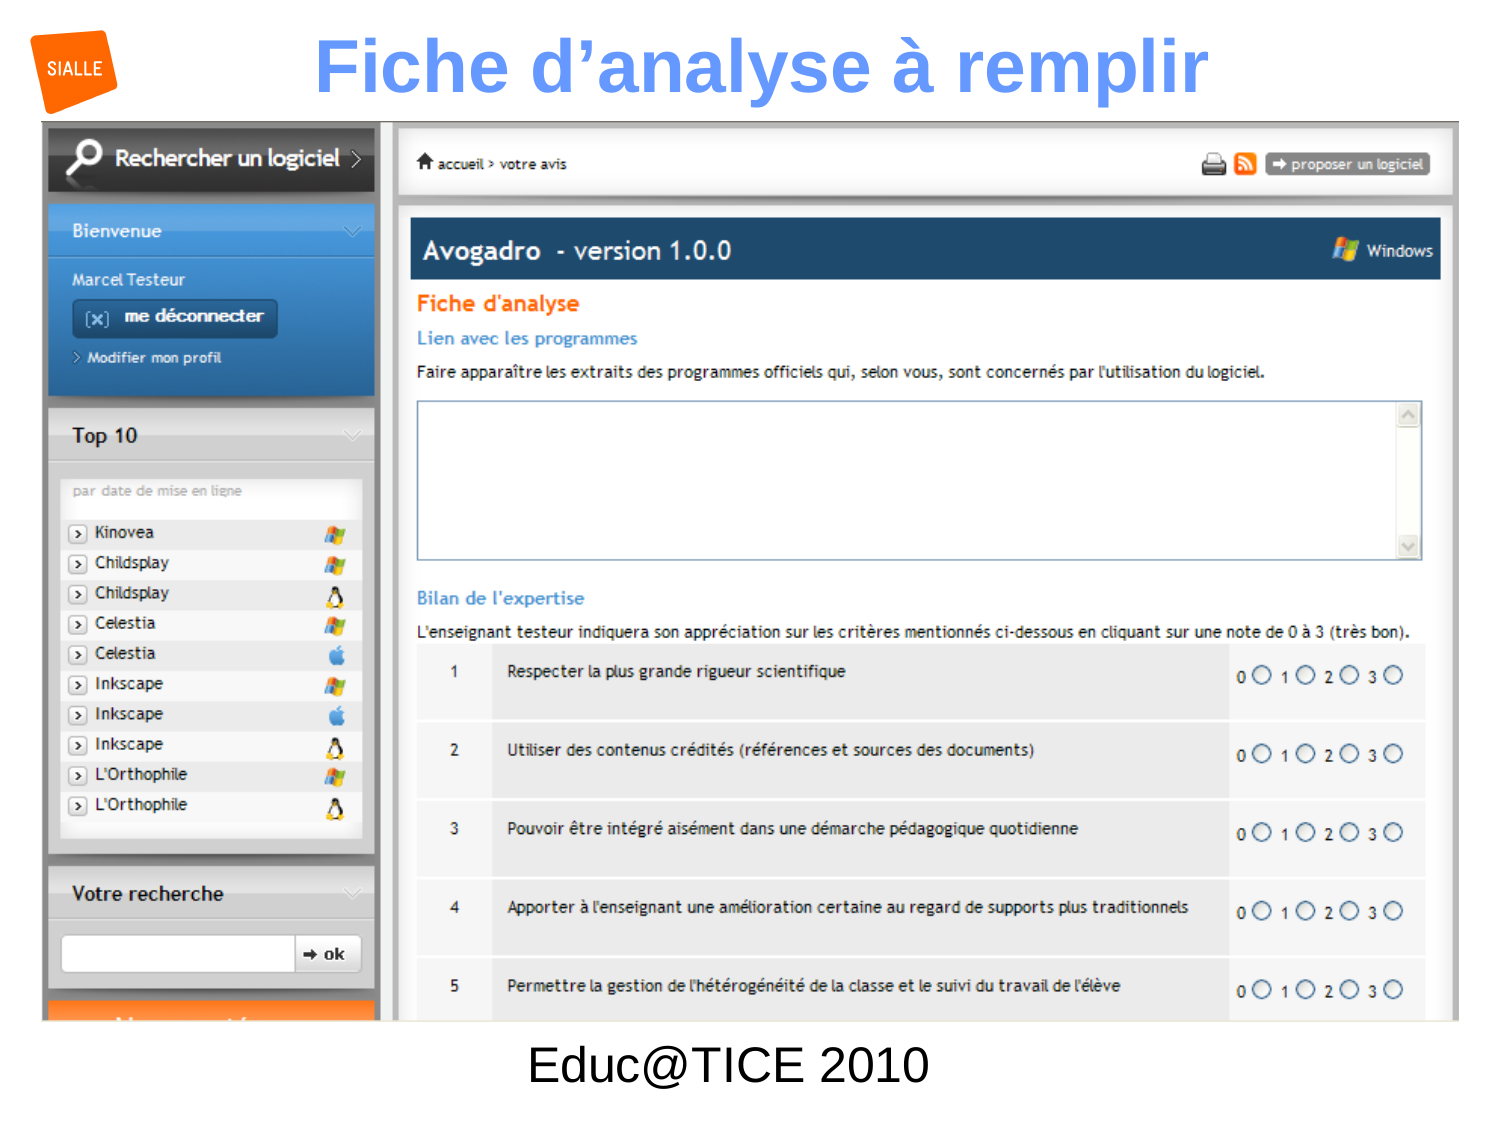

# Fiche d’analyse à remplir
Educ@TICE 2010